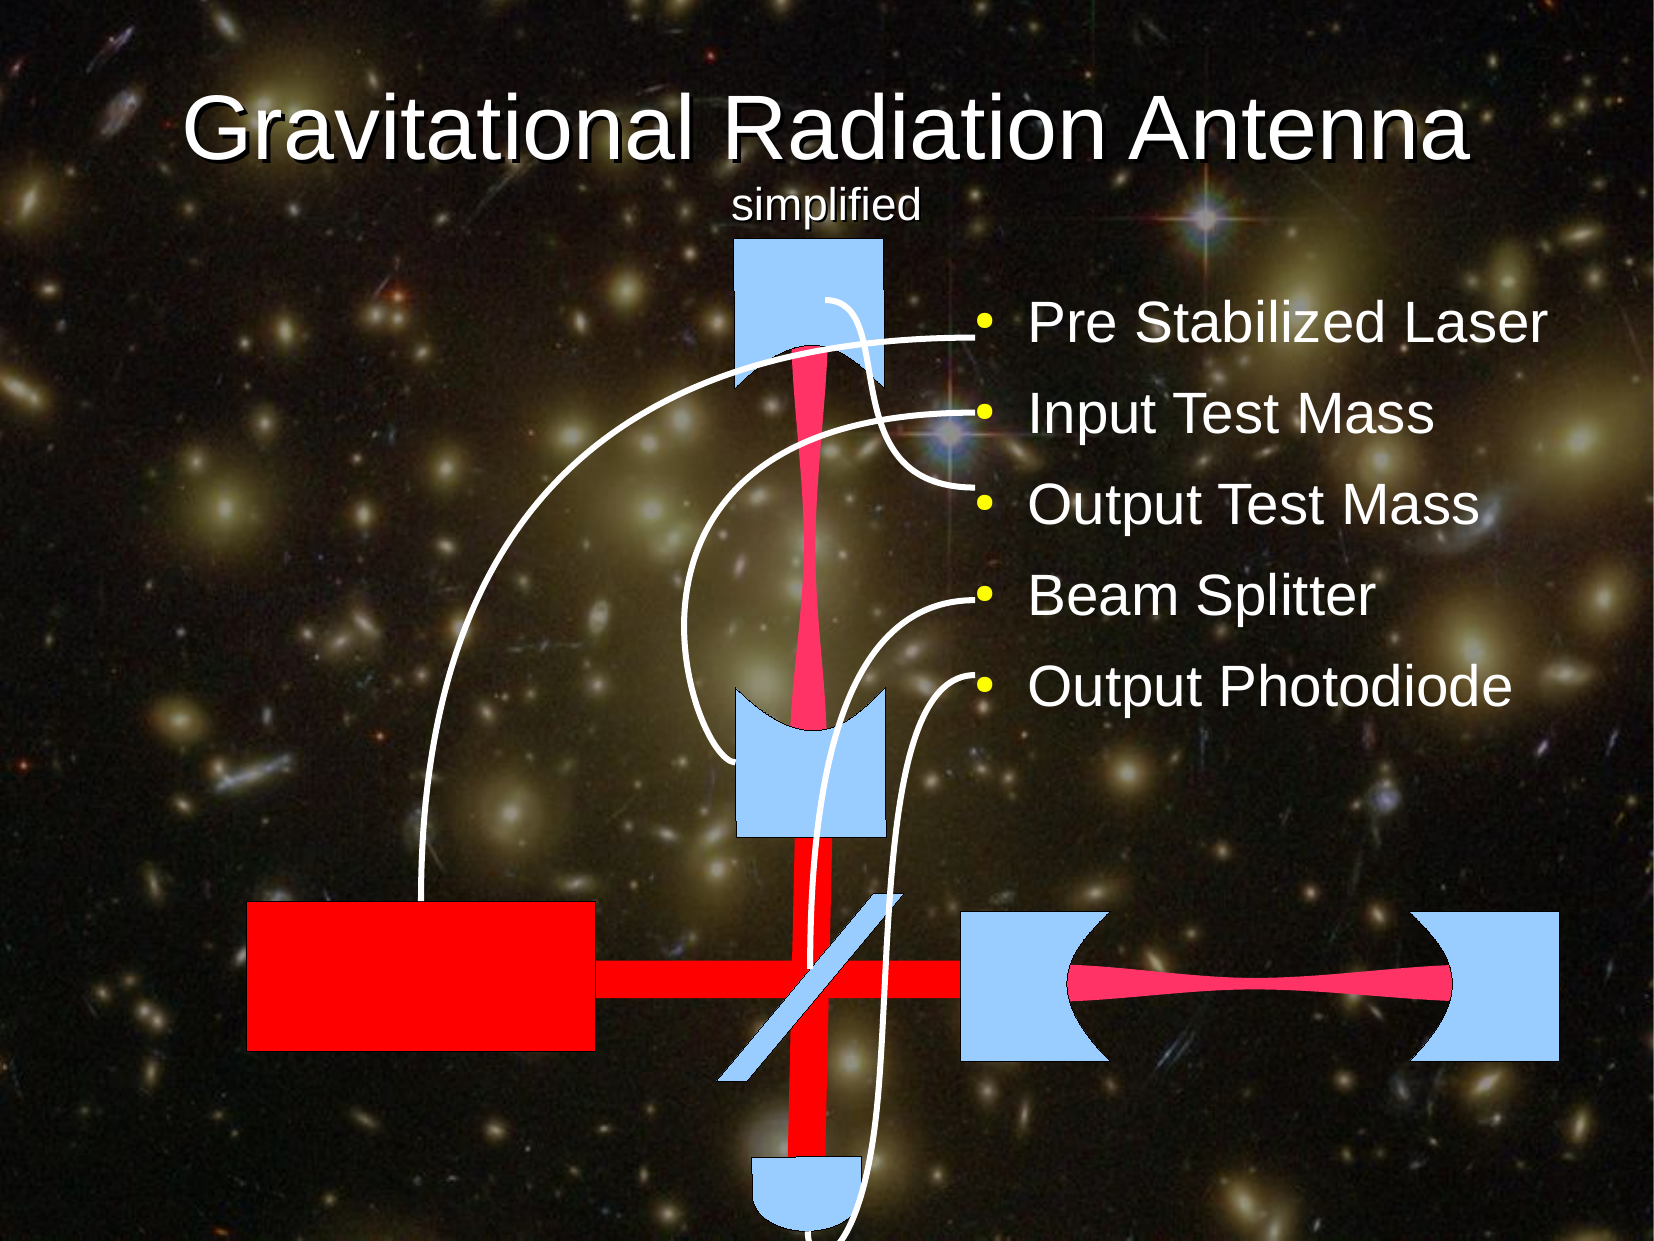

# Gravitational Radiation Antenna simplified
Pre Stabilized Laser
Input Test Mass
Output Test Mass
Beam Splitter
Output Photodiode